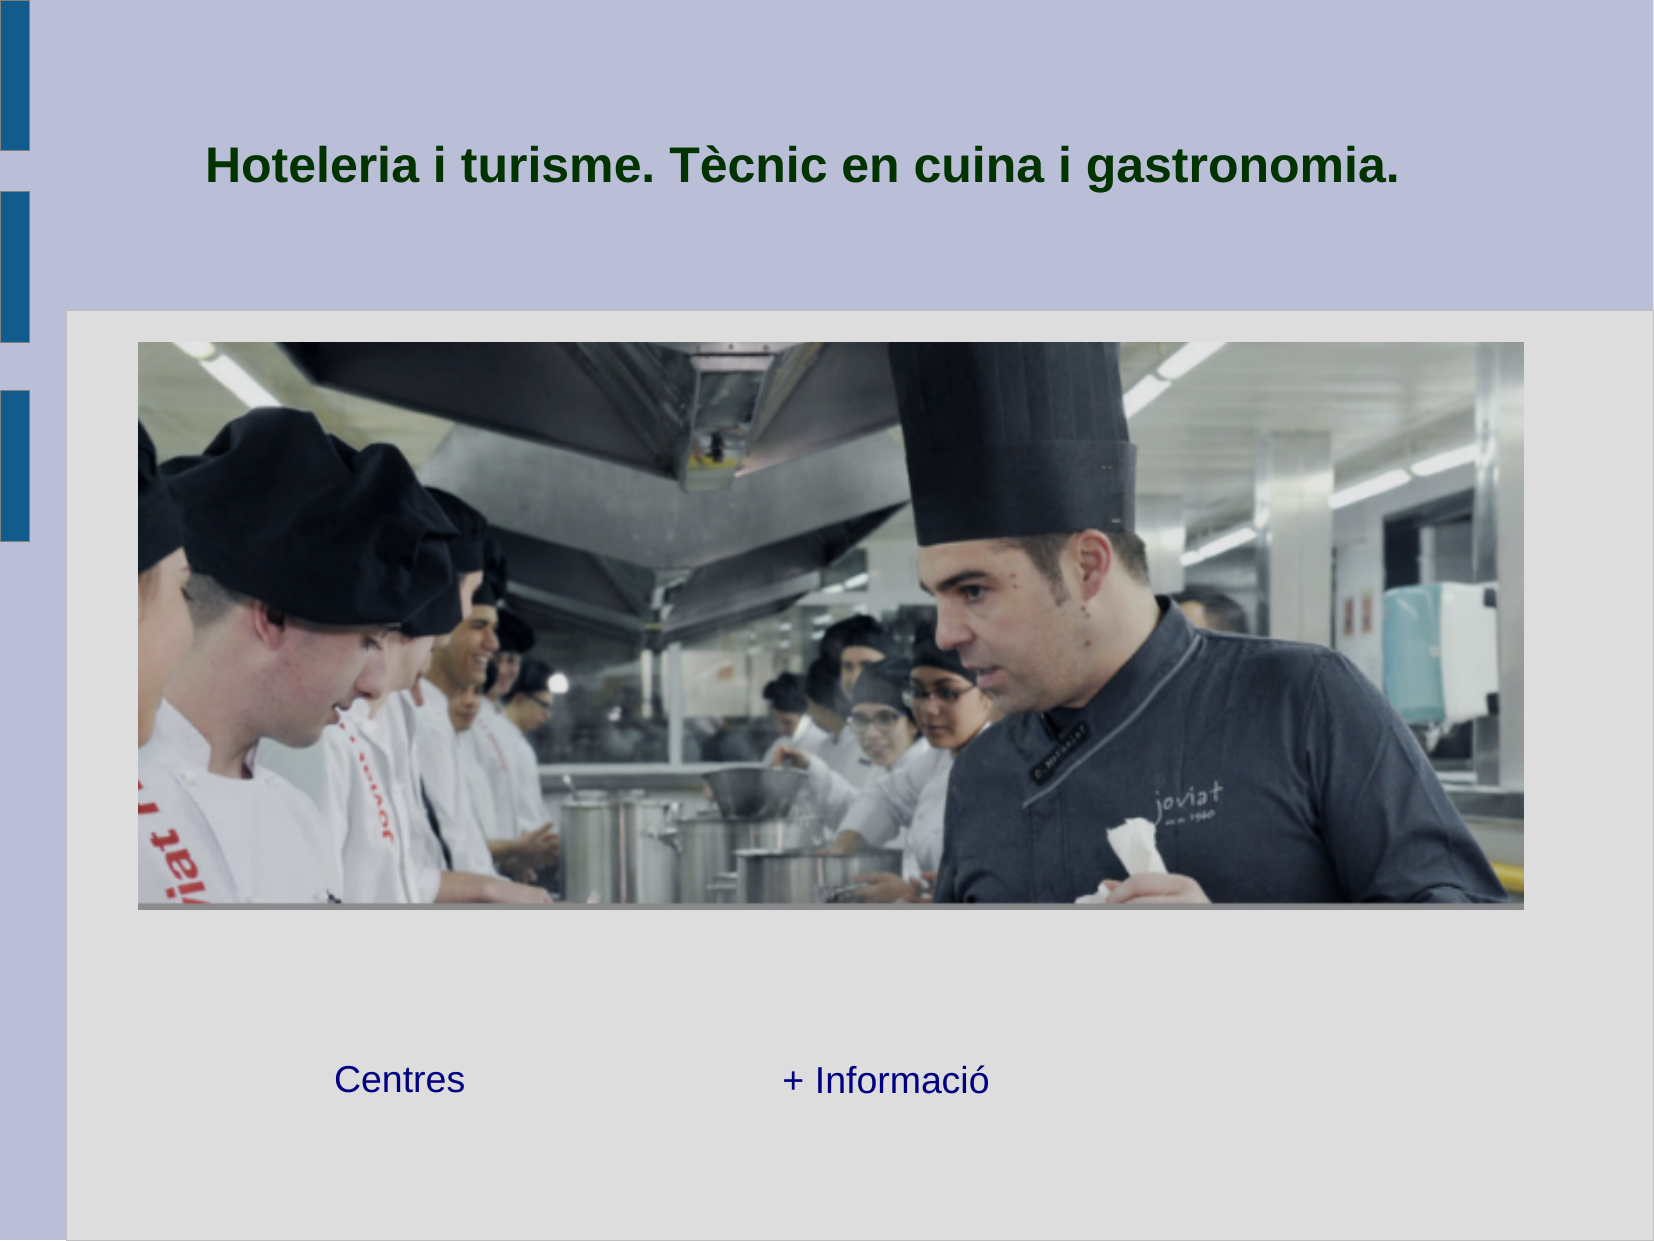

# Hoteleria i turisme. Tècnic en cuina i gastronomia.
Centres
+ Informació